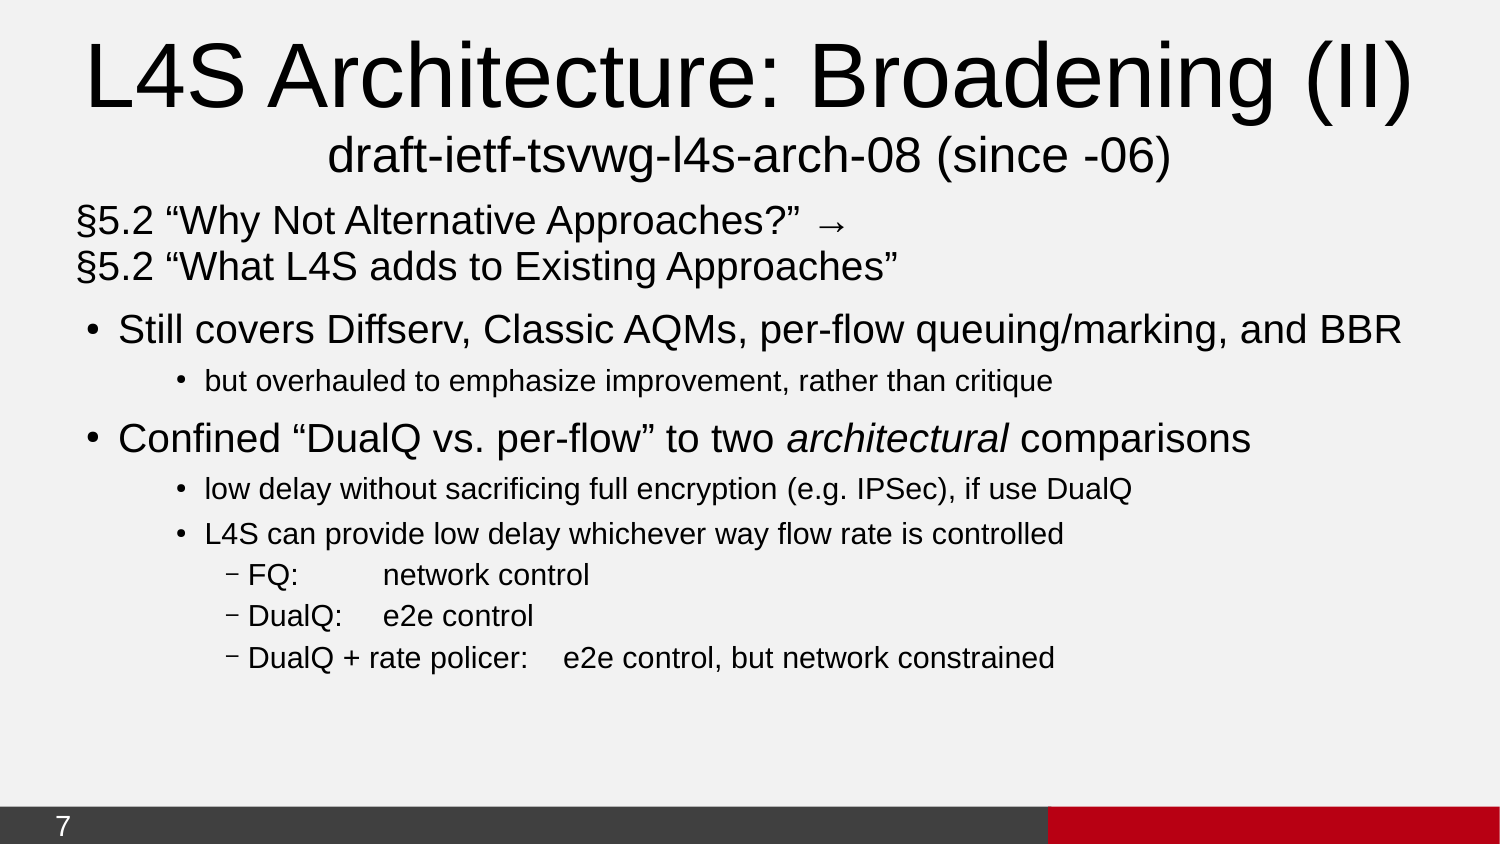

# L4S Architecture: Broadening (II) draft-ietf-tsvwg-l4s-arch-08 (since -06)
§5.2 “Why Not Alternative Approaches?” →
§5.2 “What L4S adds to Existing Approaches”
Still covers Diffserv, Classic AQMs, per-flow queuing/marking, and BBR
but overhauled to emphasize improvement, rather than critique
Confined “DualQ vs. per-flow” to two architectural comparisons
low delay without sacrificing full encryption (e.g. IPSec), if use DualQ
L4S can provide low delay whichever way flow rate is controlled
FQ: 						network control
DualQ: 					e2e control
DualQ + rate policer: 	e2e control, but network constrained
7